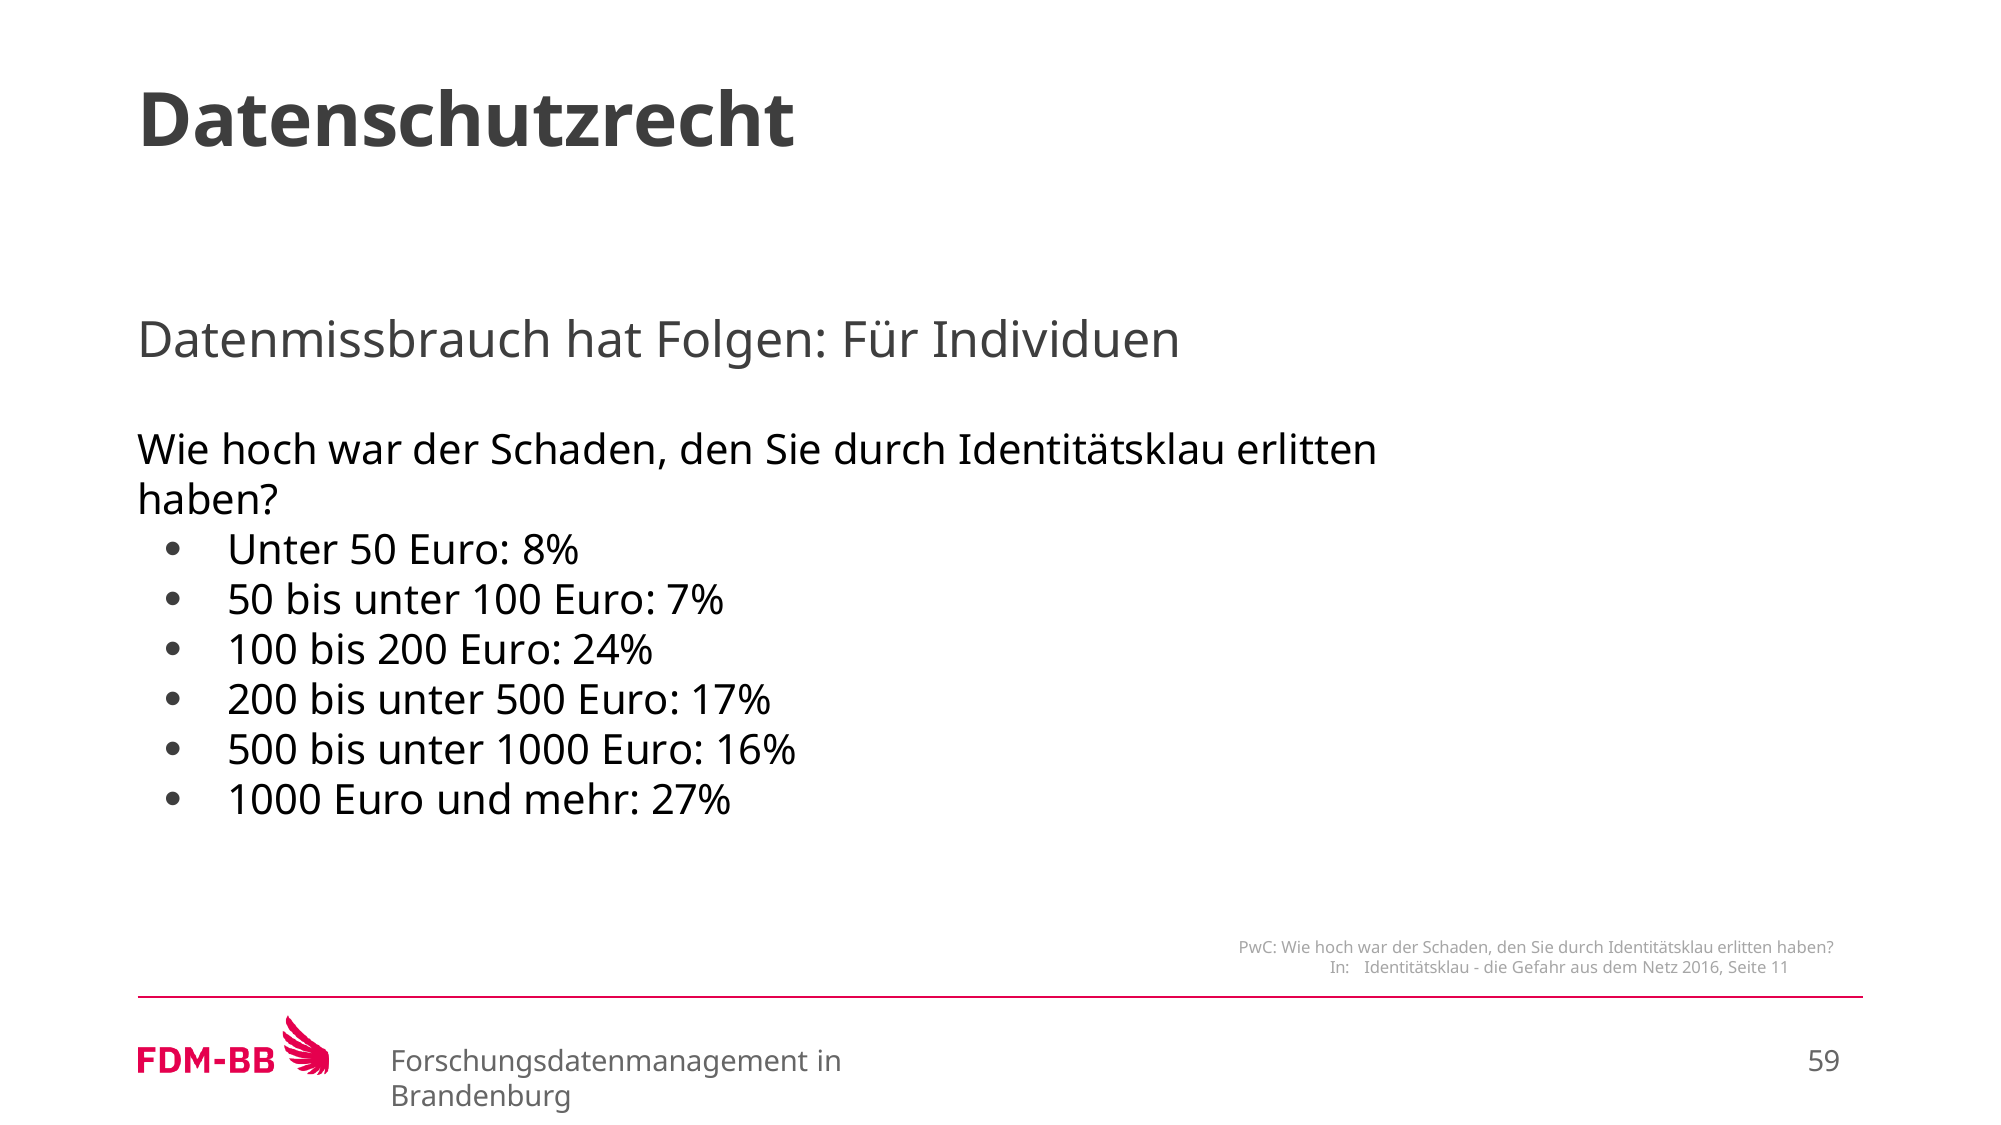

# Datenschutzrecht
Datenmissbrauch hat Folgen: Für Individuen
Wie hoch war der Schaden, den Sie durch Identitätsklau erlitten haben?
Unter 50 Euro: 8%
50 bis unter 100 Euro: 7%
100 bis 200 Euro: 24%
200 bis unter 500 Euro: 17%
500 bis unter 1000 Euro: 16%
1000 Euro und mehr: 27%
PwC: Wie hoch war der Schaden, den Sie durch Identitätsklau erlitten haben? In: Identitätsklau - die Gefahr aus dem Netz 2016, Seite 11
Forschungsdatenmanagement in Brandenburg
59